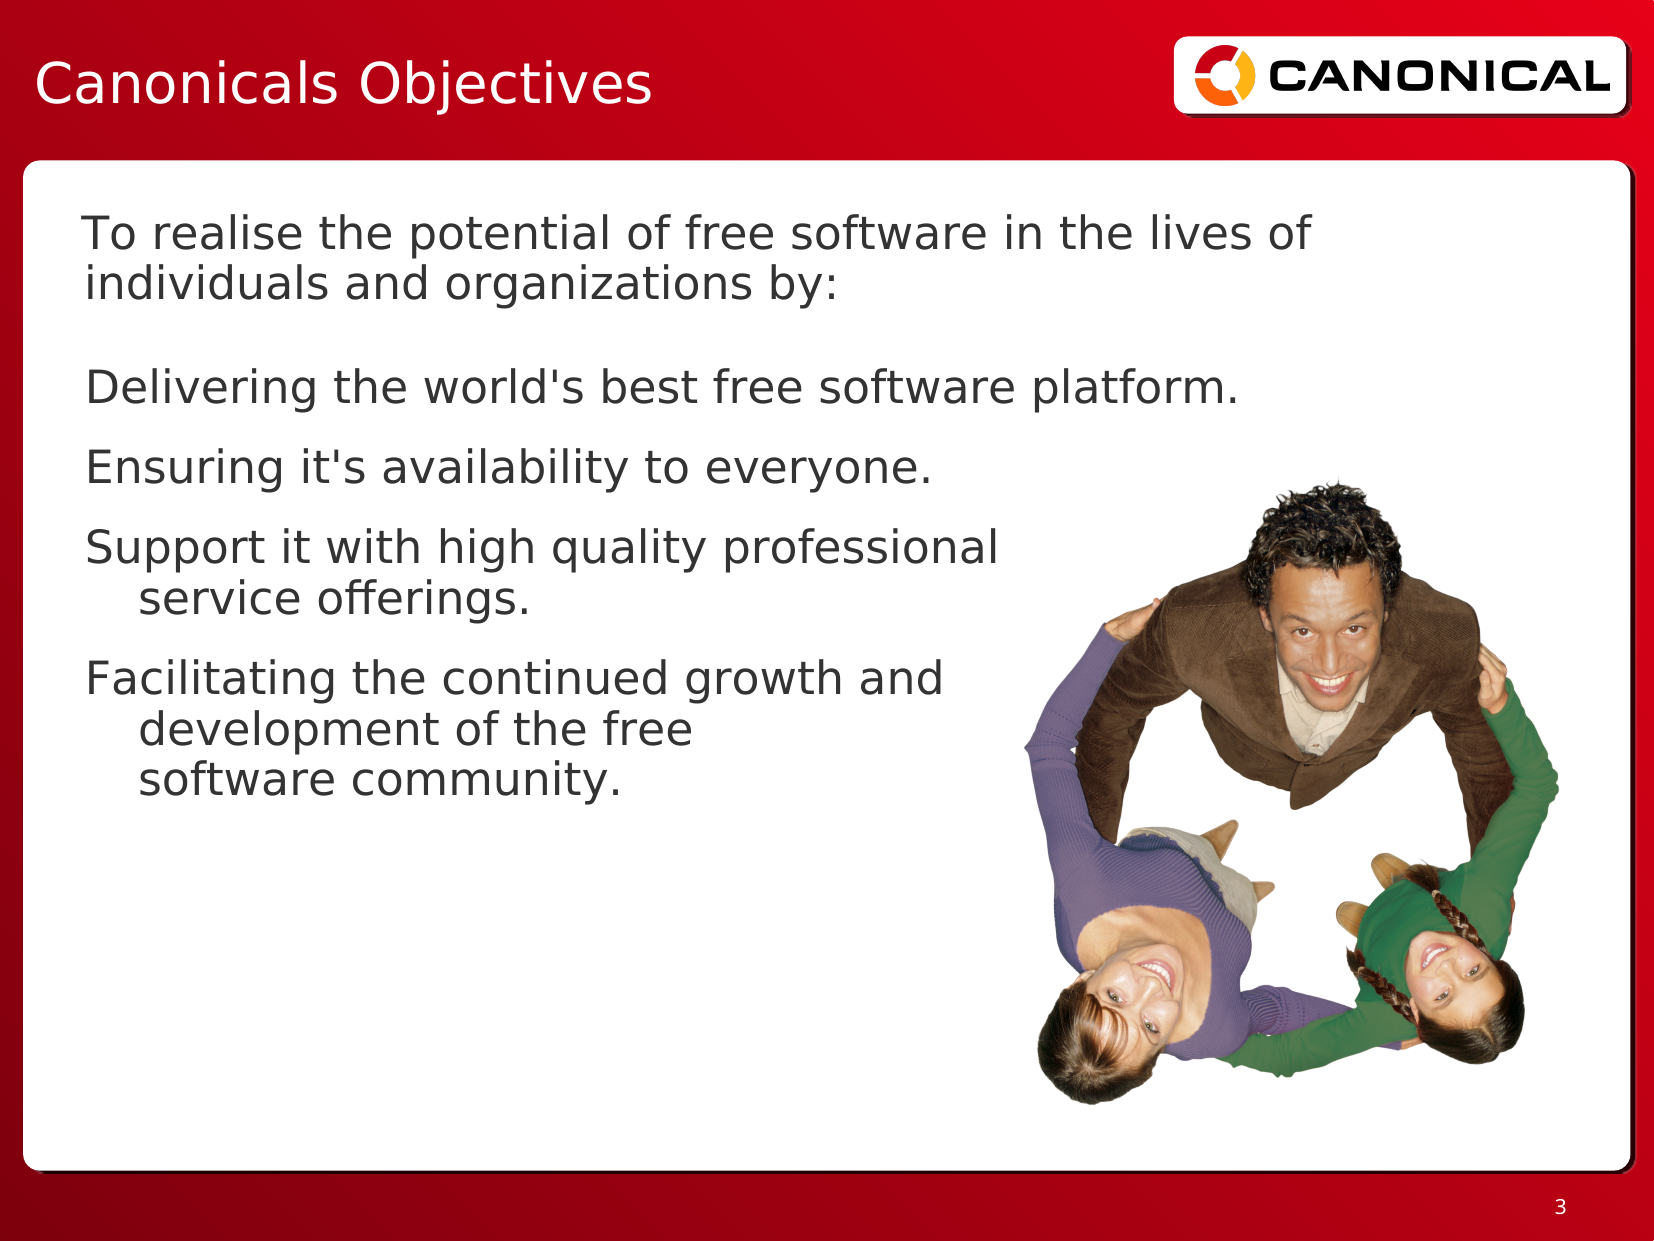

# Canonicals Objectives
To realise the potential of free software in the lives of individuals and organizations by:
Delivering the world's best free software platform.
Ensuring it's availability to everyone.
Support it with high quality professional
service offerings.
Facilitating the continued growth and
development of the free
software community.